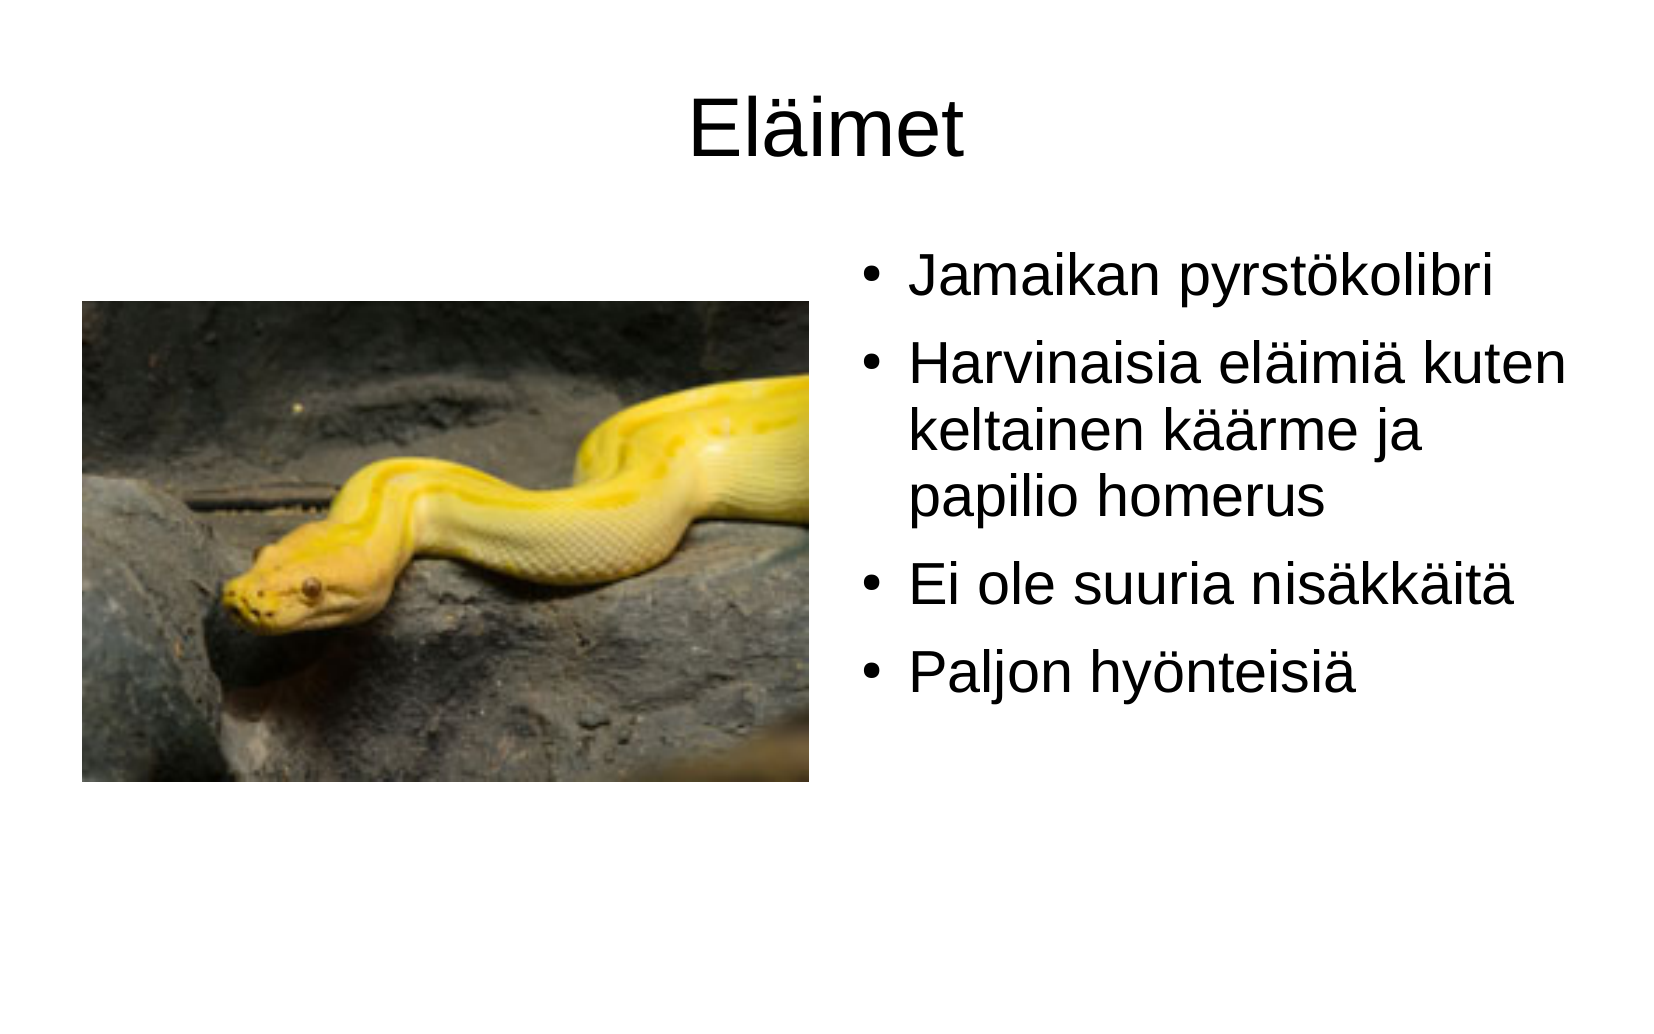

# Eläimet
Jamaikan pyrstökolibri
Harvinaisia eläimiä kuten keltainen käärme ja papilio homerus
Ei ole suuria nisäkkäitä
Paljon hyönteisiä